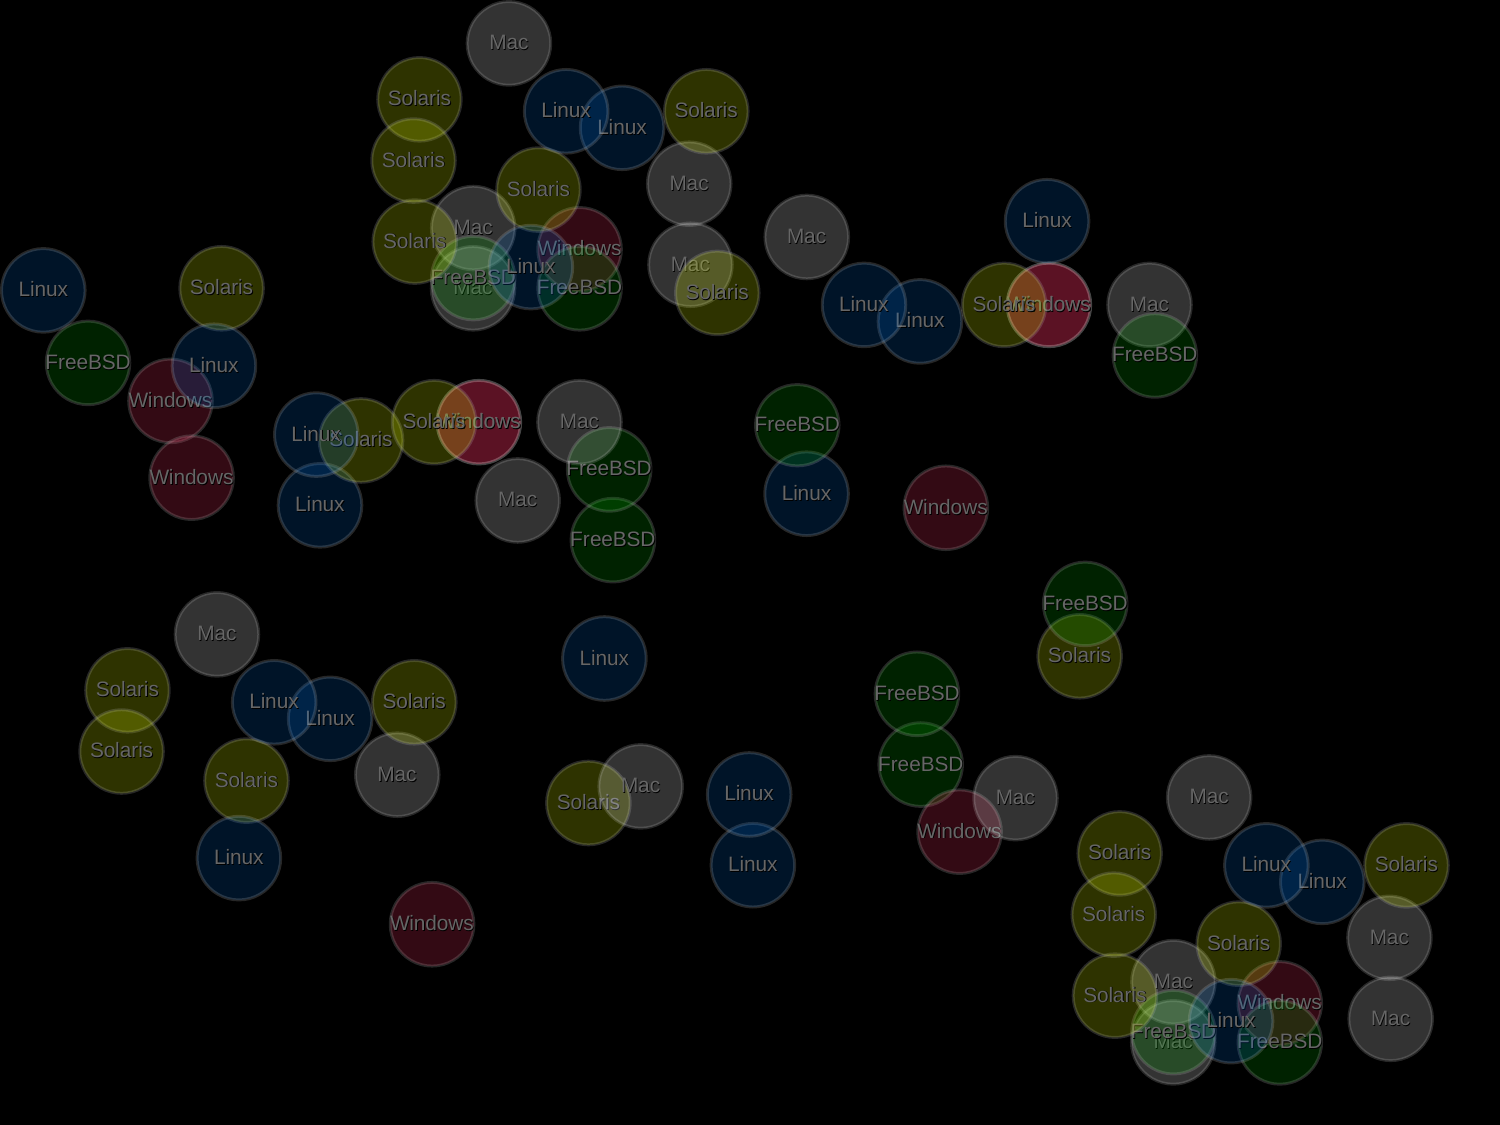

Mac
Solaris
Linux
Solaris
Linux
Solaris
Mac
Solaris
Linux
Mac
Mac
Solaris
Windows
Mac
Linux
FreeBSD
Solaris
Mac
FreeBSD
Linux
Solaris
Linux
Solaris
Windows
Windows
Mac
Linux
FreeBSD
FreeBSD
Linux
Windows
Solaris
Windows
Windows
Mac
FreeBSD
Linux
Solaris
FreeBSD
Windows
Linux
Mac
Linux
Windows
FreeBSD
FreeBSD
Mac
Solaris
Linux
Solaris
FreeBSD
Linux
Solaris
Linux
Solaris
FreeBSD
Mac
Solaris
Mac
Linux
Mac
Mac
Solaris
Windows
Solaris
Linux
Linux
Linux
Solaris
Linux
Solaris
Windows
Mac
Solaris
Mac
Solaris
Windows
Mac
Linux
FreeBSD
Mac
FreeBSD